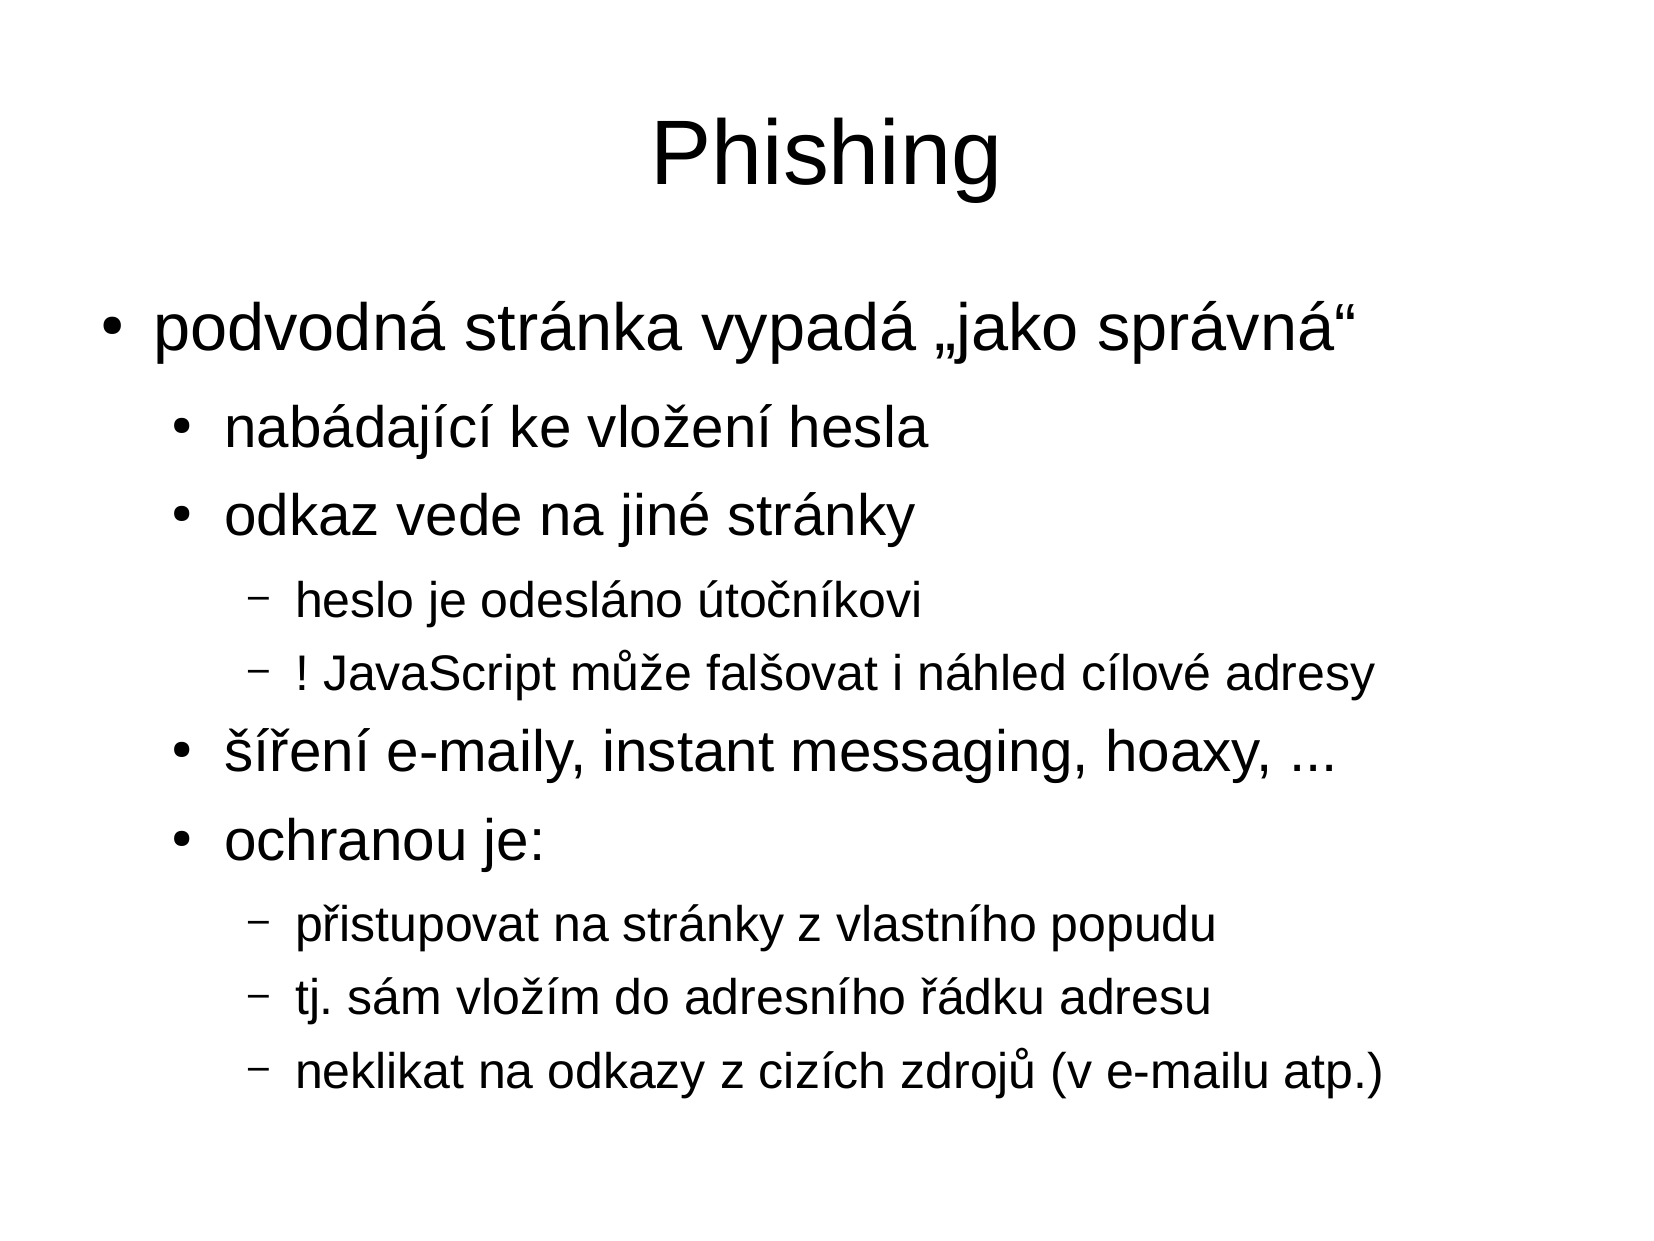

# Phishing
podvodná stránka vypadá „jako správná“
nabádající ke vložení hesla
odkaz vede na jiné stránky
heslo je odesláno útočníkovi
! JavaScript může falšovat i náhled cílové adresy
šíření e-maily, instant messaging, hoaxy, ...
ochranou je:
přistupovat na stránky z vlastního popudu
tj. sám vložím do adresního řádku adresu
neklikat na odkazy z cizích zdrojů (v e-mailu atp.)